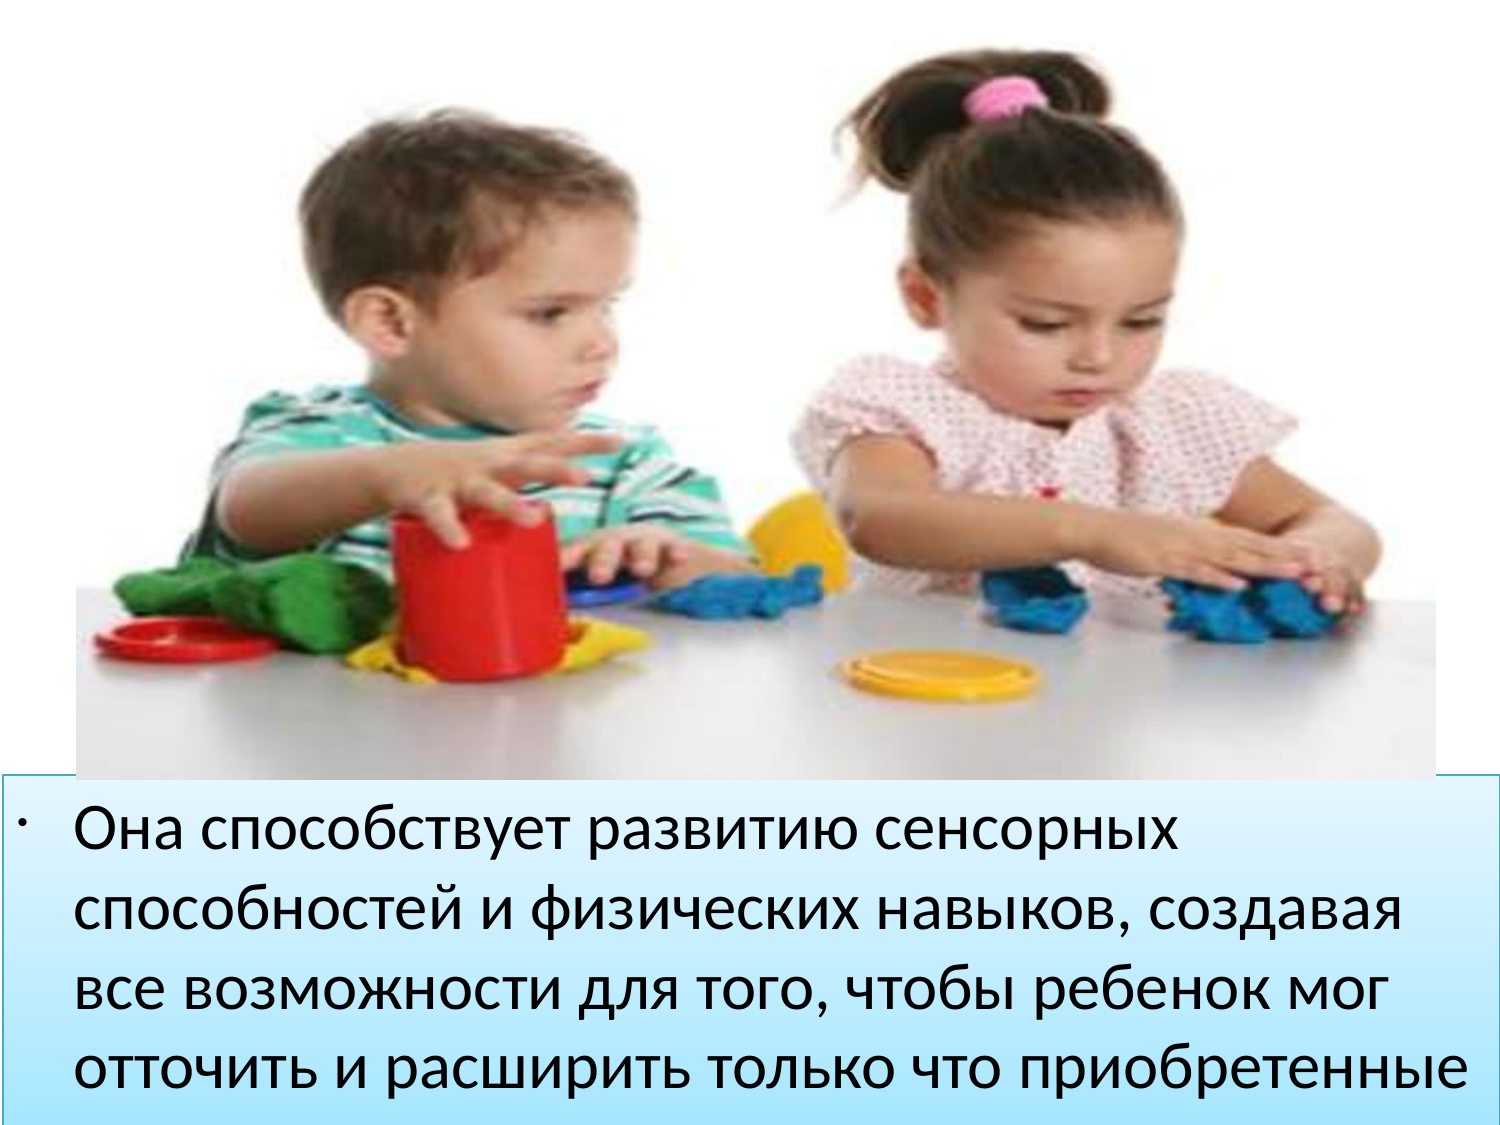

#
Она способствует развитию сенсорных способностей и физических навыков, создавая все возможности для того, чтобы ребенок мог отточить и расширить только что приобретенные им интеллектуальные умения.